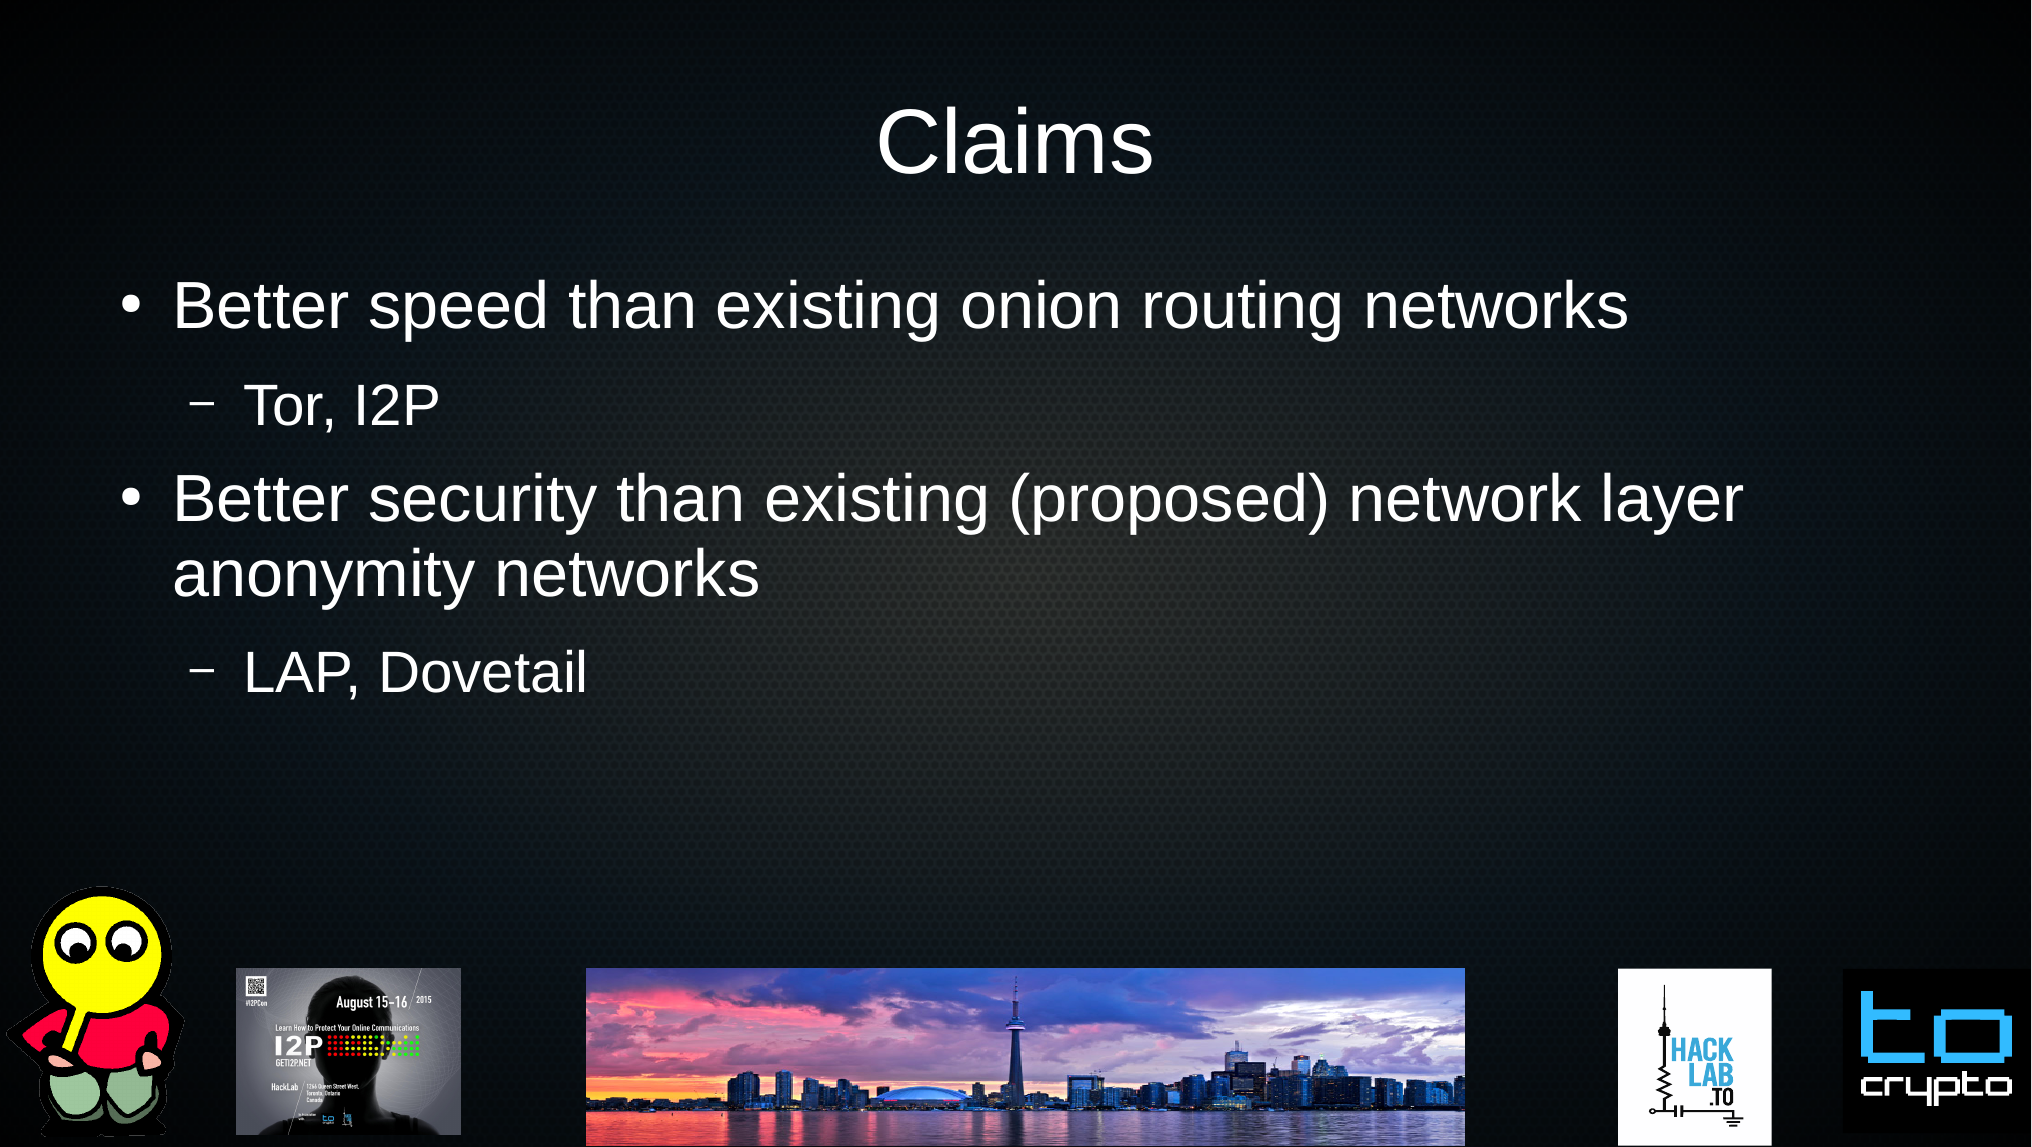

# Claims
Better speed than existing onion routing networks
Tor, I2P
Better security than existing (proposed) network layer anonymity networks
LAP, Dovetail
7